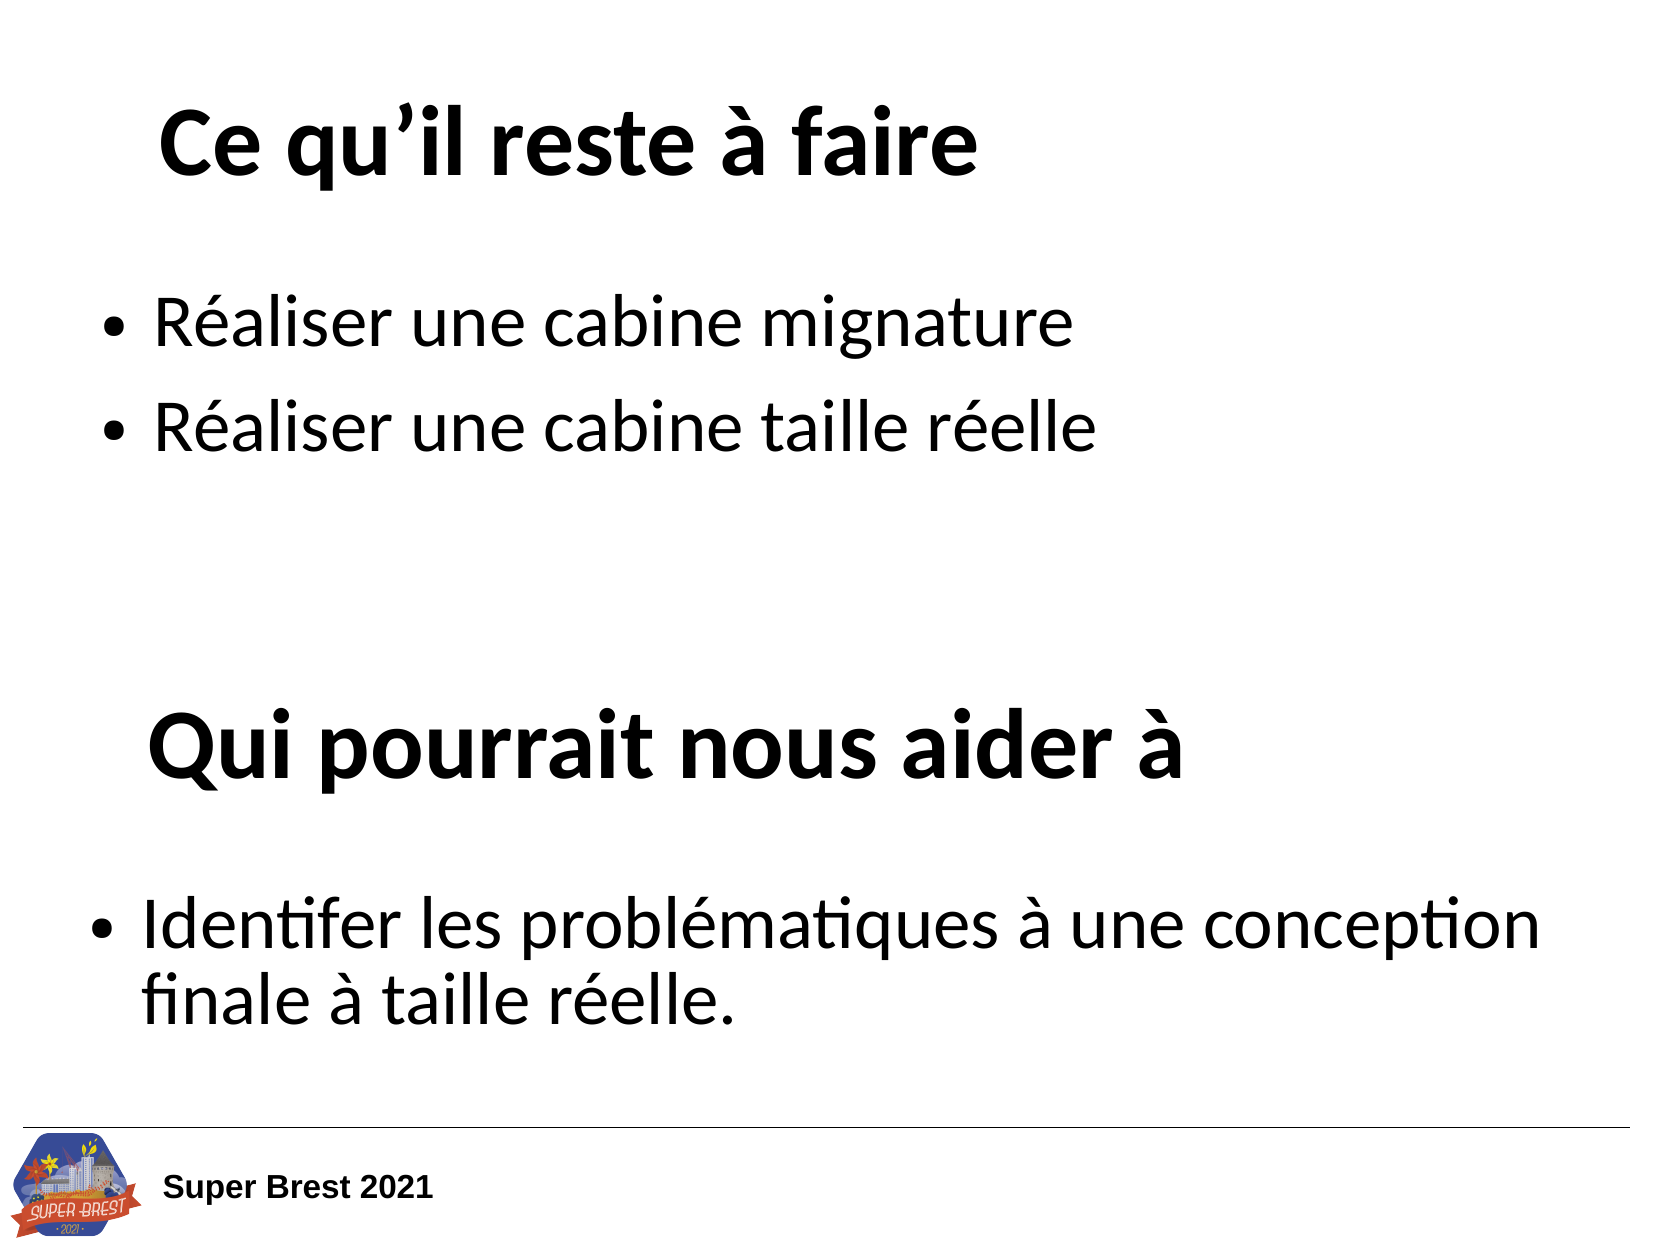

# Ce qu’il reste à faire
Réaliser une cabine mignature
Réaliser une cabine taille réelle
		Qui pourrait nous aider à
Identifer les problématiques à une conception finale à taille réelle.
Super Brest 2021